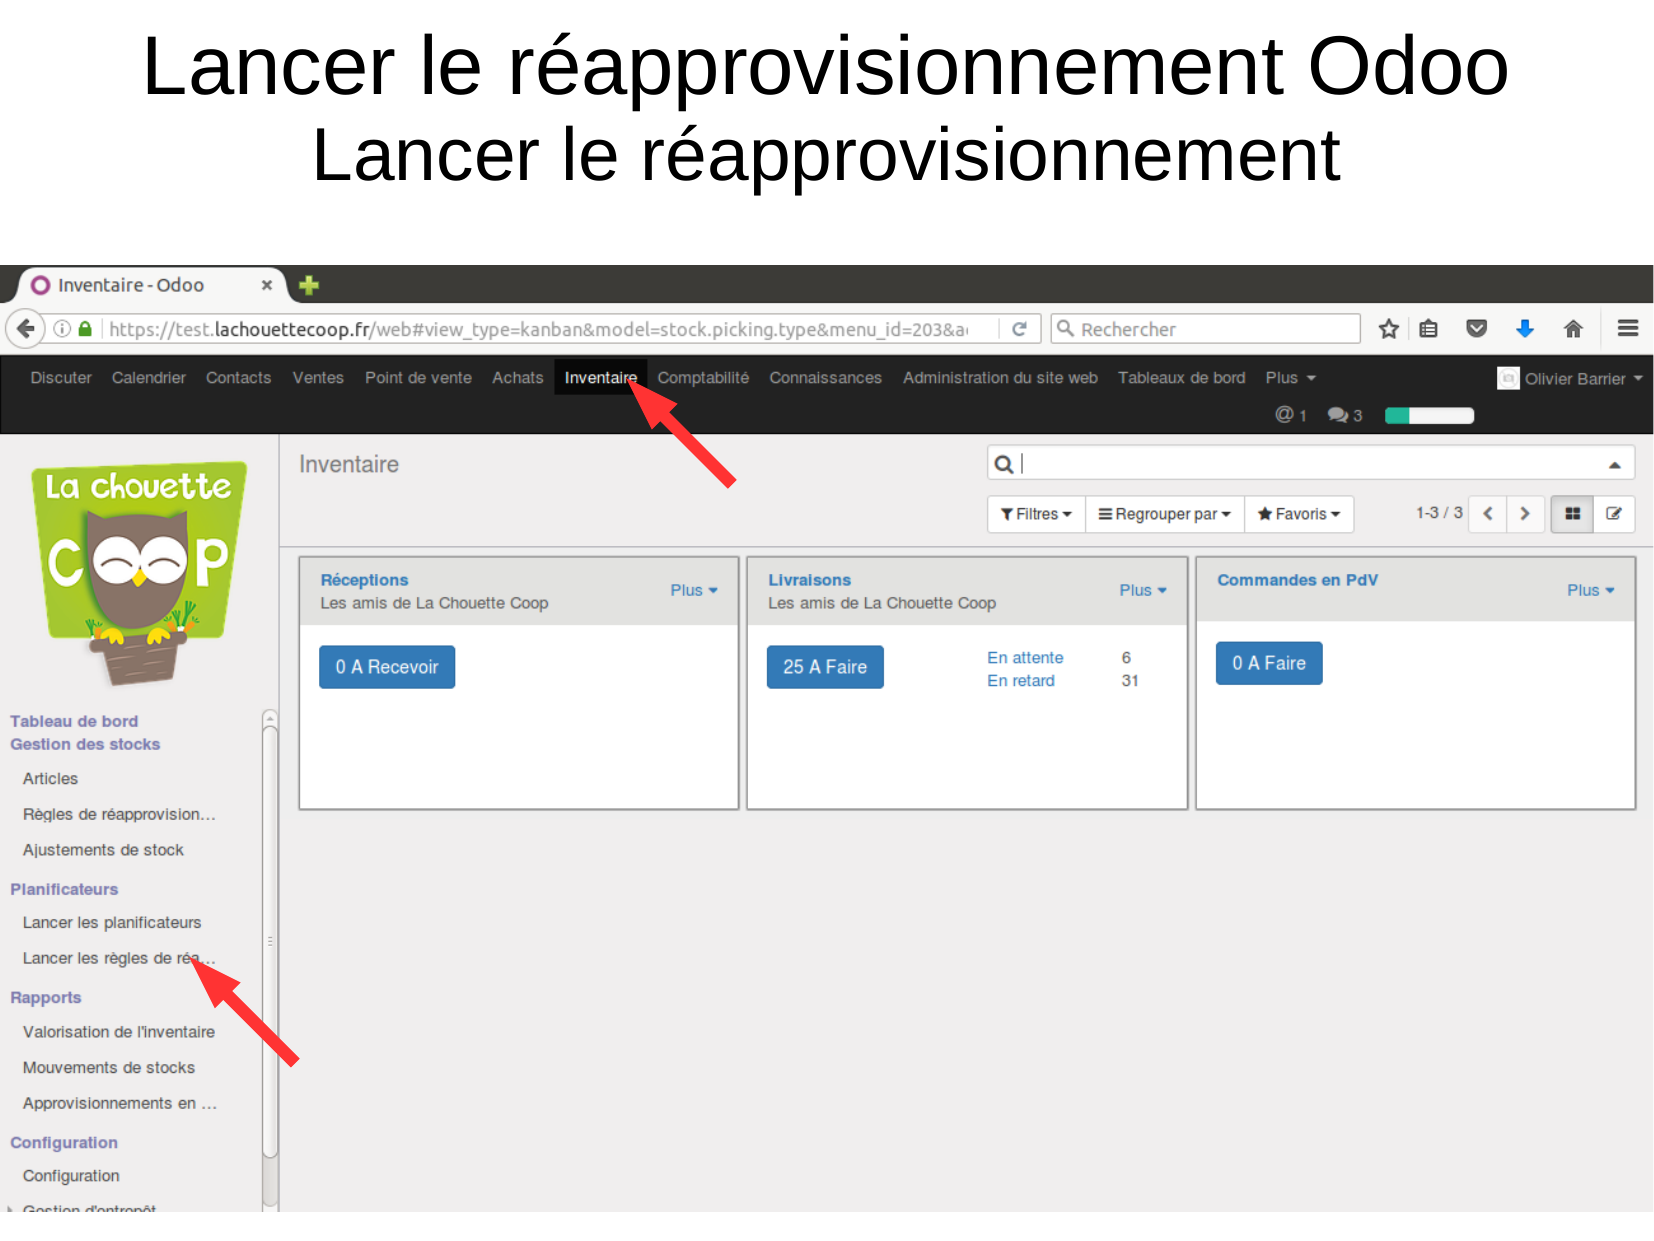

# Lancer le réapprovisionnement Odoo Lancer le réapprovisionnement